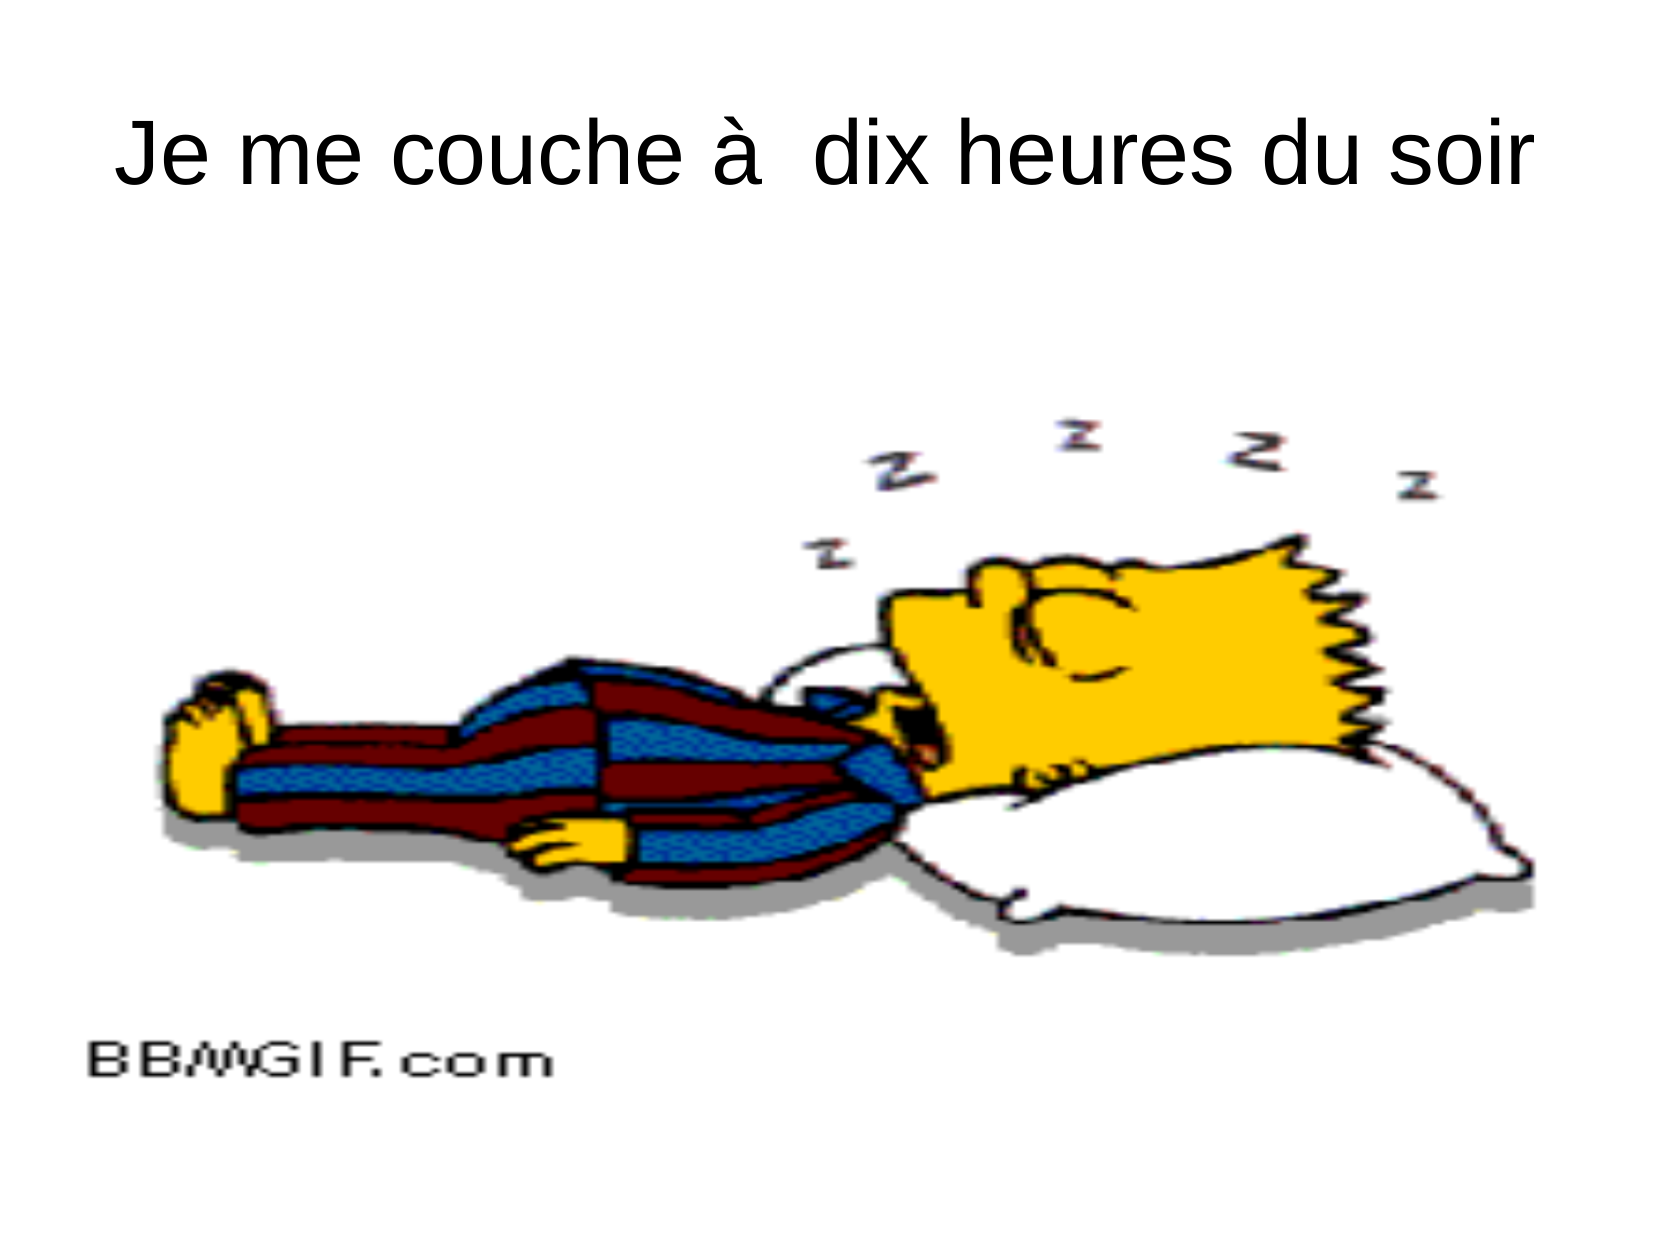

# Je me couche à dix heures du soir